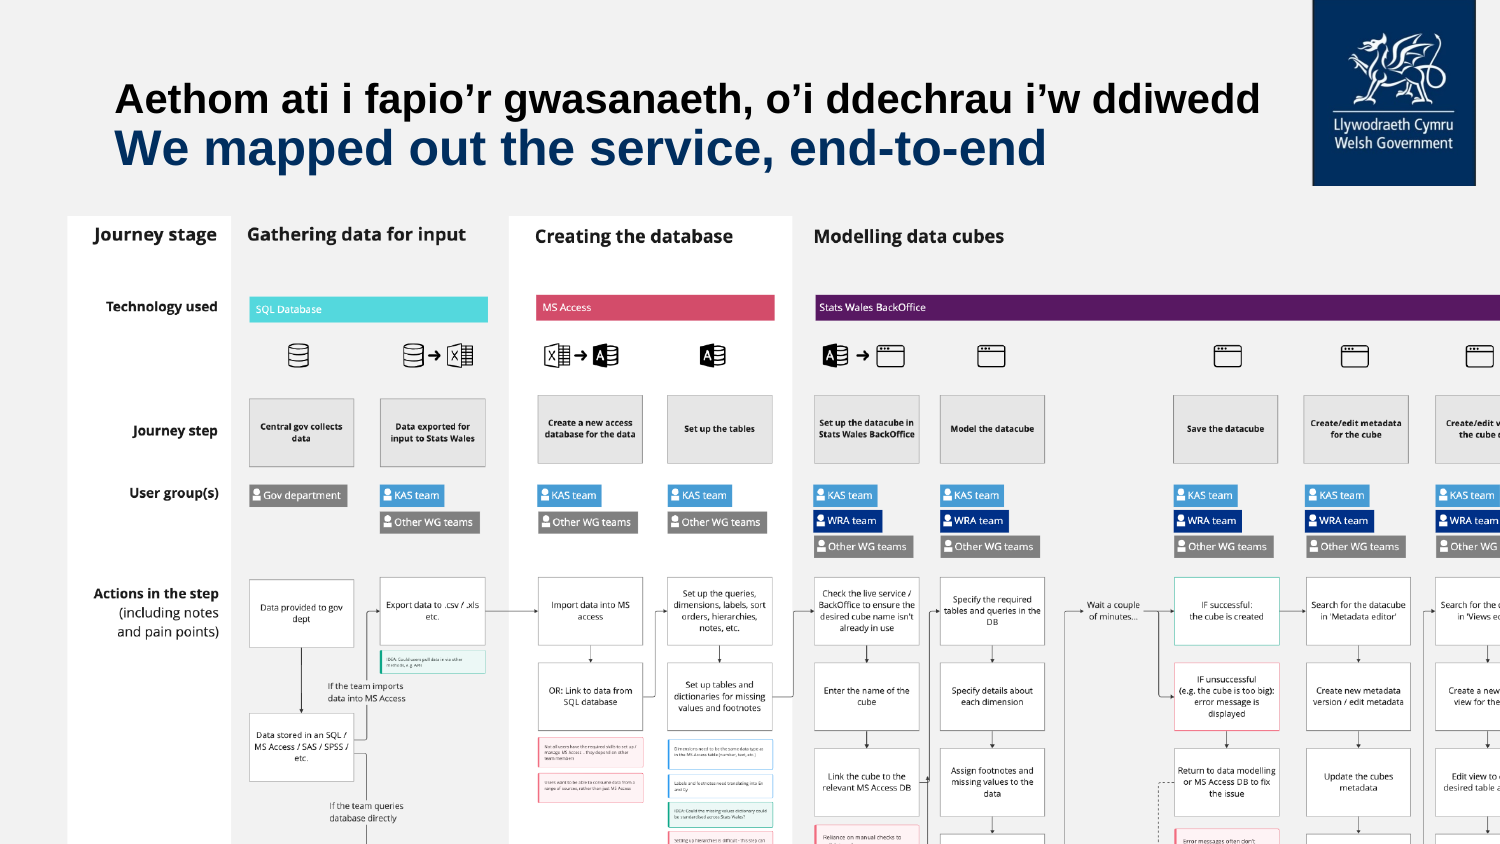

# Aethom ati i fapio’r gwasanaeth, o’i ddechrau i’w ddiwedd We mapped out the service, end-to-end